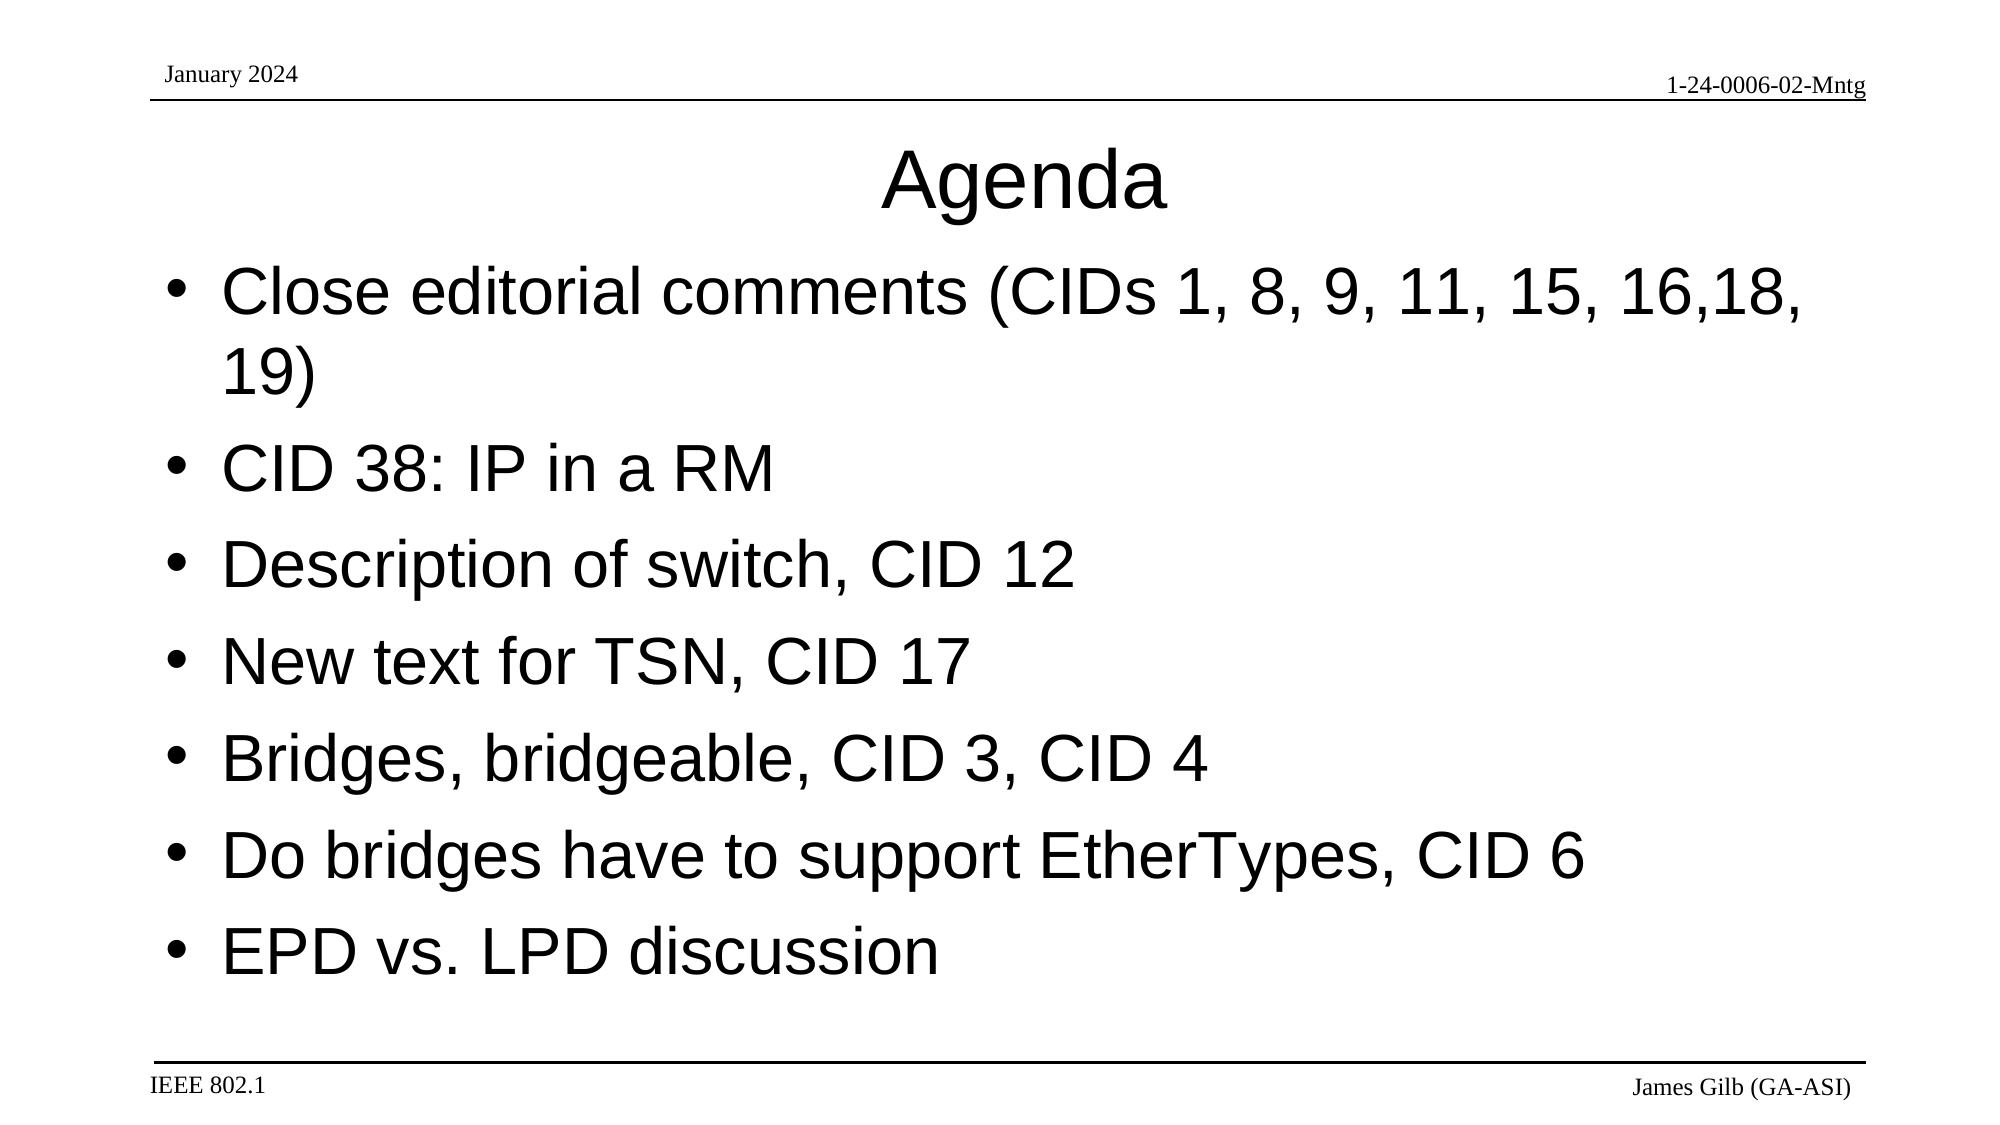

# Agenda
Close editorial comments (CIDs 1, 8, 9, 11, 15, 16,18, 19)
CID 38: IP in a RM
Description of switch, CID 12
New text for TSN, CID 17
Bridges, bridgeable, CID 3, CID 4
Do bridges have to support EtherTypes, CID 6
EPD vs. LPD discussion